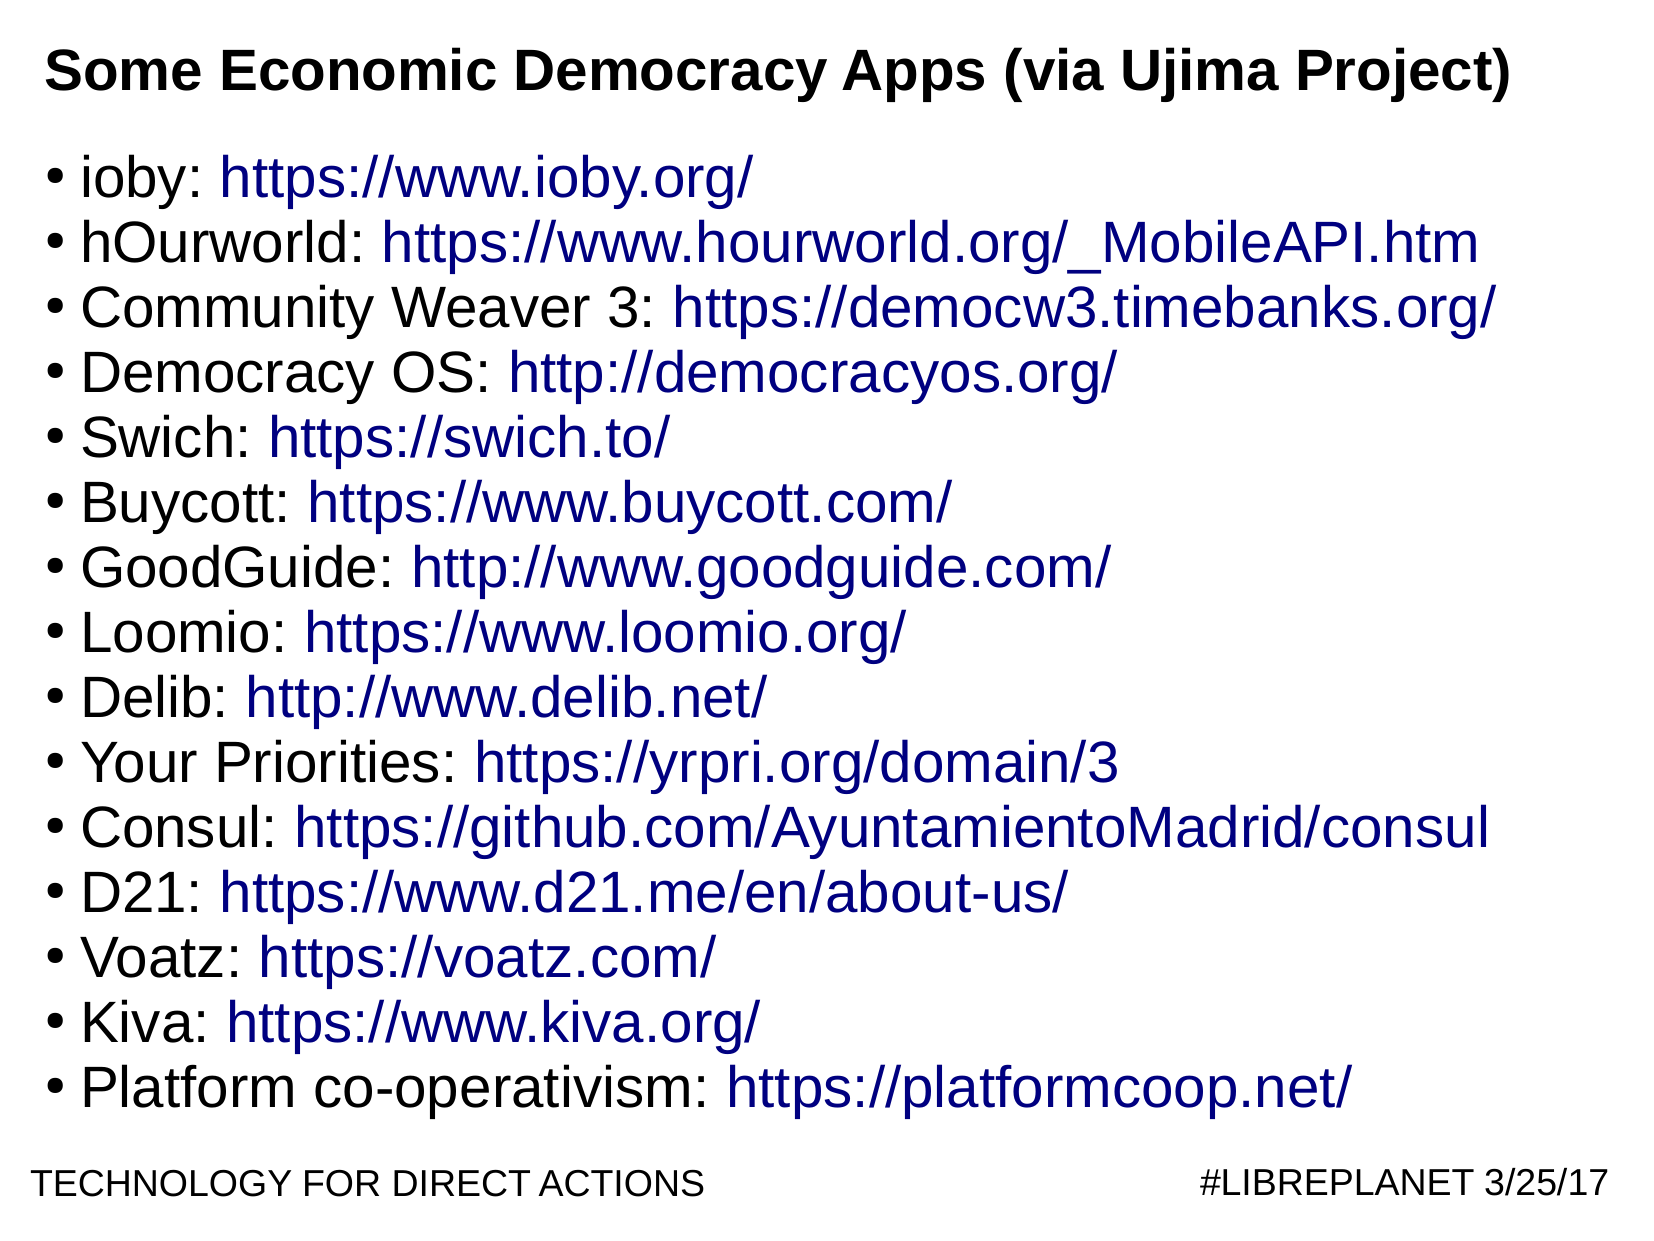

Some Economic Democracy Apps (via Ujima Project)
ioby: https://www.ioby.org/
hOurworld: https://www.hourworld.org/_MobileAPI.htm
Community Weaver 3: https://democw3.timebanks.org/
Democracy OS: http://democracyos.org/
Swich: https://swich.to/
Buycott: https://www.buycott.com/
GoodGuide: http://www.goodguide.com/
Loomio: https://www.loomio.org/
Delib: http://www.delib.net/
Your Priorities: https://yrpri.org/domain/3
Consul: https://github.com/AyuntamientoMadrid/consul
D21: https://www.d21.me/en/about-us/
Voatz: https://voatz.com/
Kiva: https://www.kiva.org/
Platform co-operativism: https://platformcoop.net/
# TECHNOLOGY FOR DIRECT ACTIONS
#LIBREPLANET 3/25/17